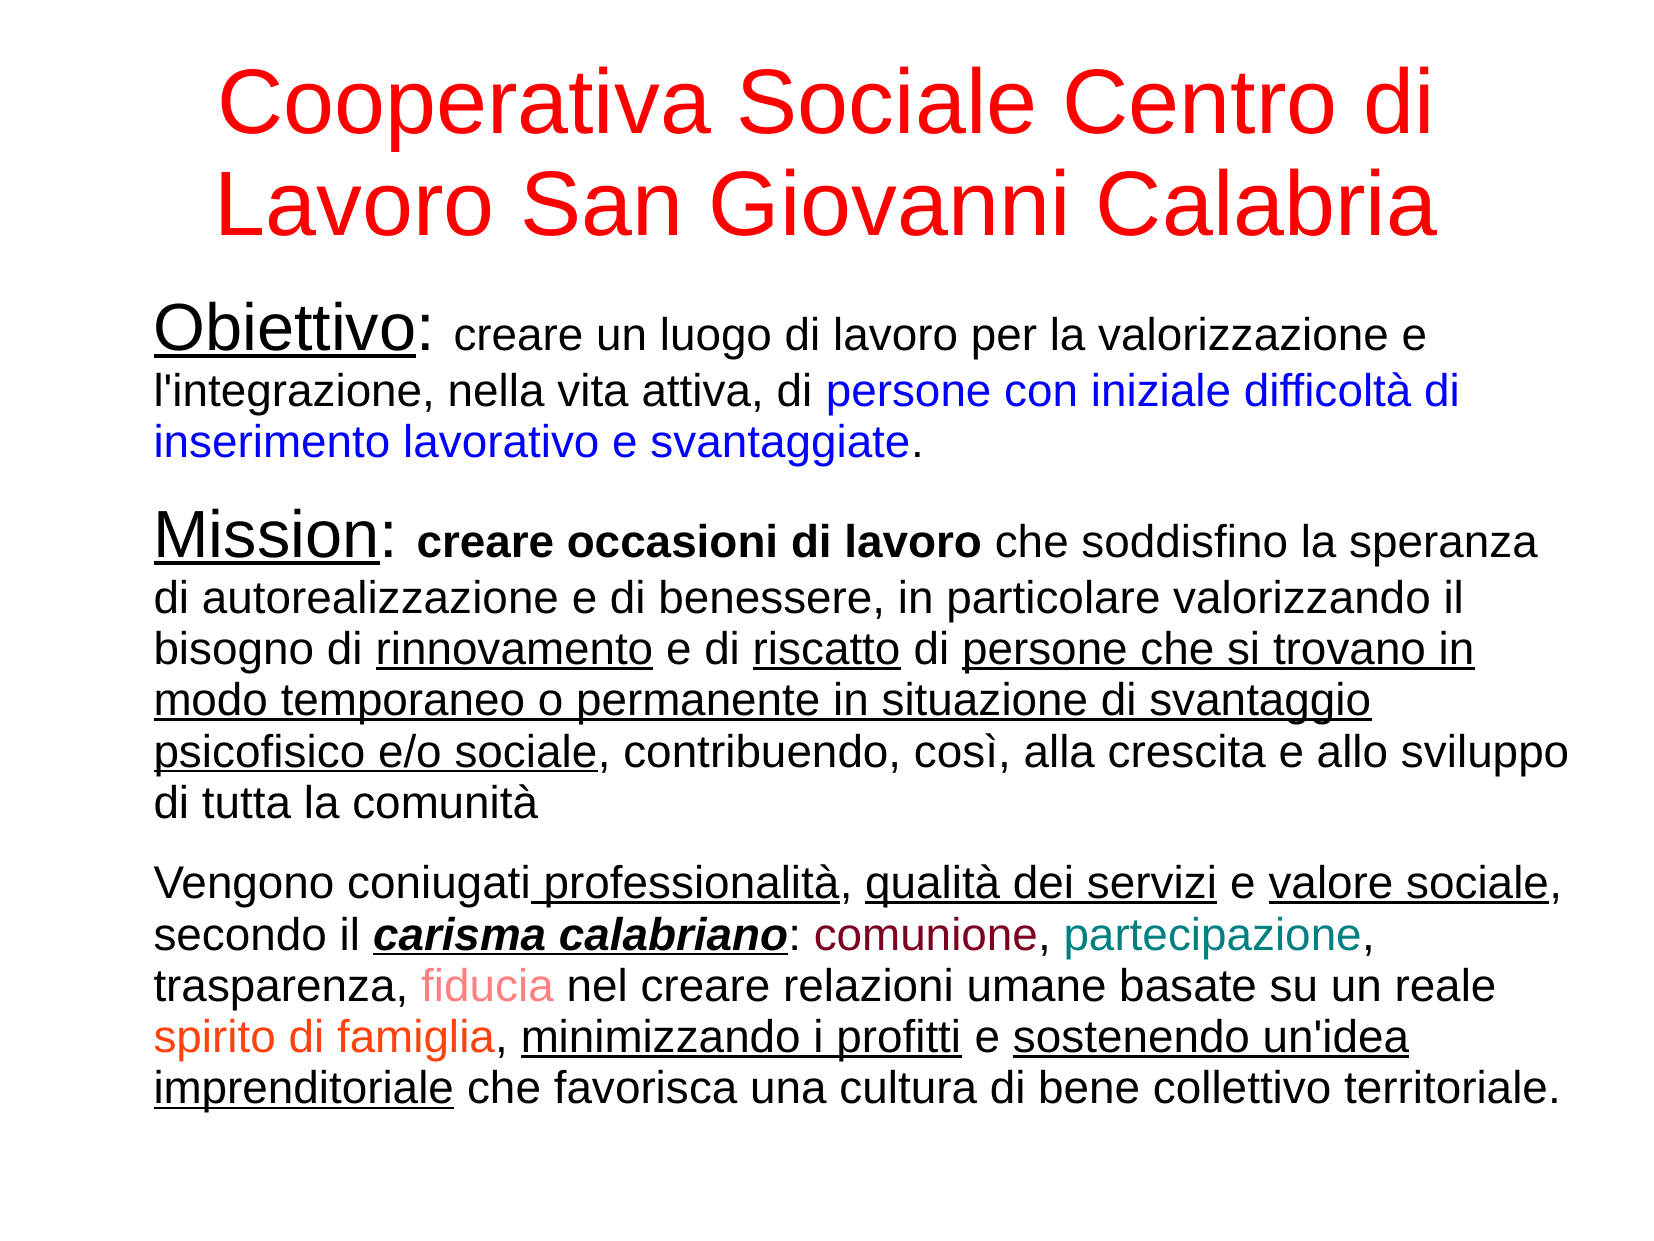

# Cooperativa Sociale Centro di Lavoro San Giovanni Calabria
Obiettivo: creare un luogo di lavoro per la valorizzazione e l'integrazione, nella vita attiva, di persone con iniziale difficoltà di inserimento lavorativo e svantaggiate.
Mission: creare occasioni di lavoro che soddisfino la speranza di autorealizzazione e di benessere, in particolare valorizzando il bisogno di rinnovamento e di riscatto di persone che si trovano in modo temporaneo o permanente in situazione di svantaggio psicofisico e/o sociale, contribuendo, così, alla crescita e allo sviluppo di tutta la comunità
Vengono coniugati professionalità, qualità dei servizi e valore sociale, secondo il carisma calabriano: comunione, partecipazione, trasparenza, fiducia nel creare relazioni umane basate su un reale spirito di famiglia, minimizzando i profitti e sostenendo un'idea imprenditoriale che favorisca una cultura di bene collettivo territoriale.